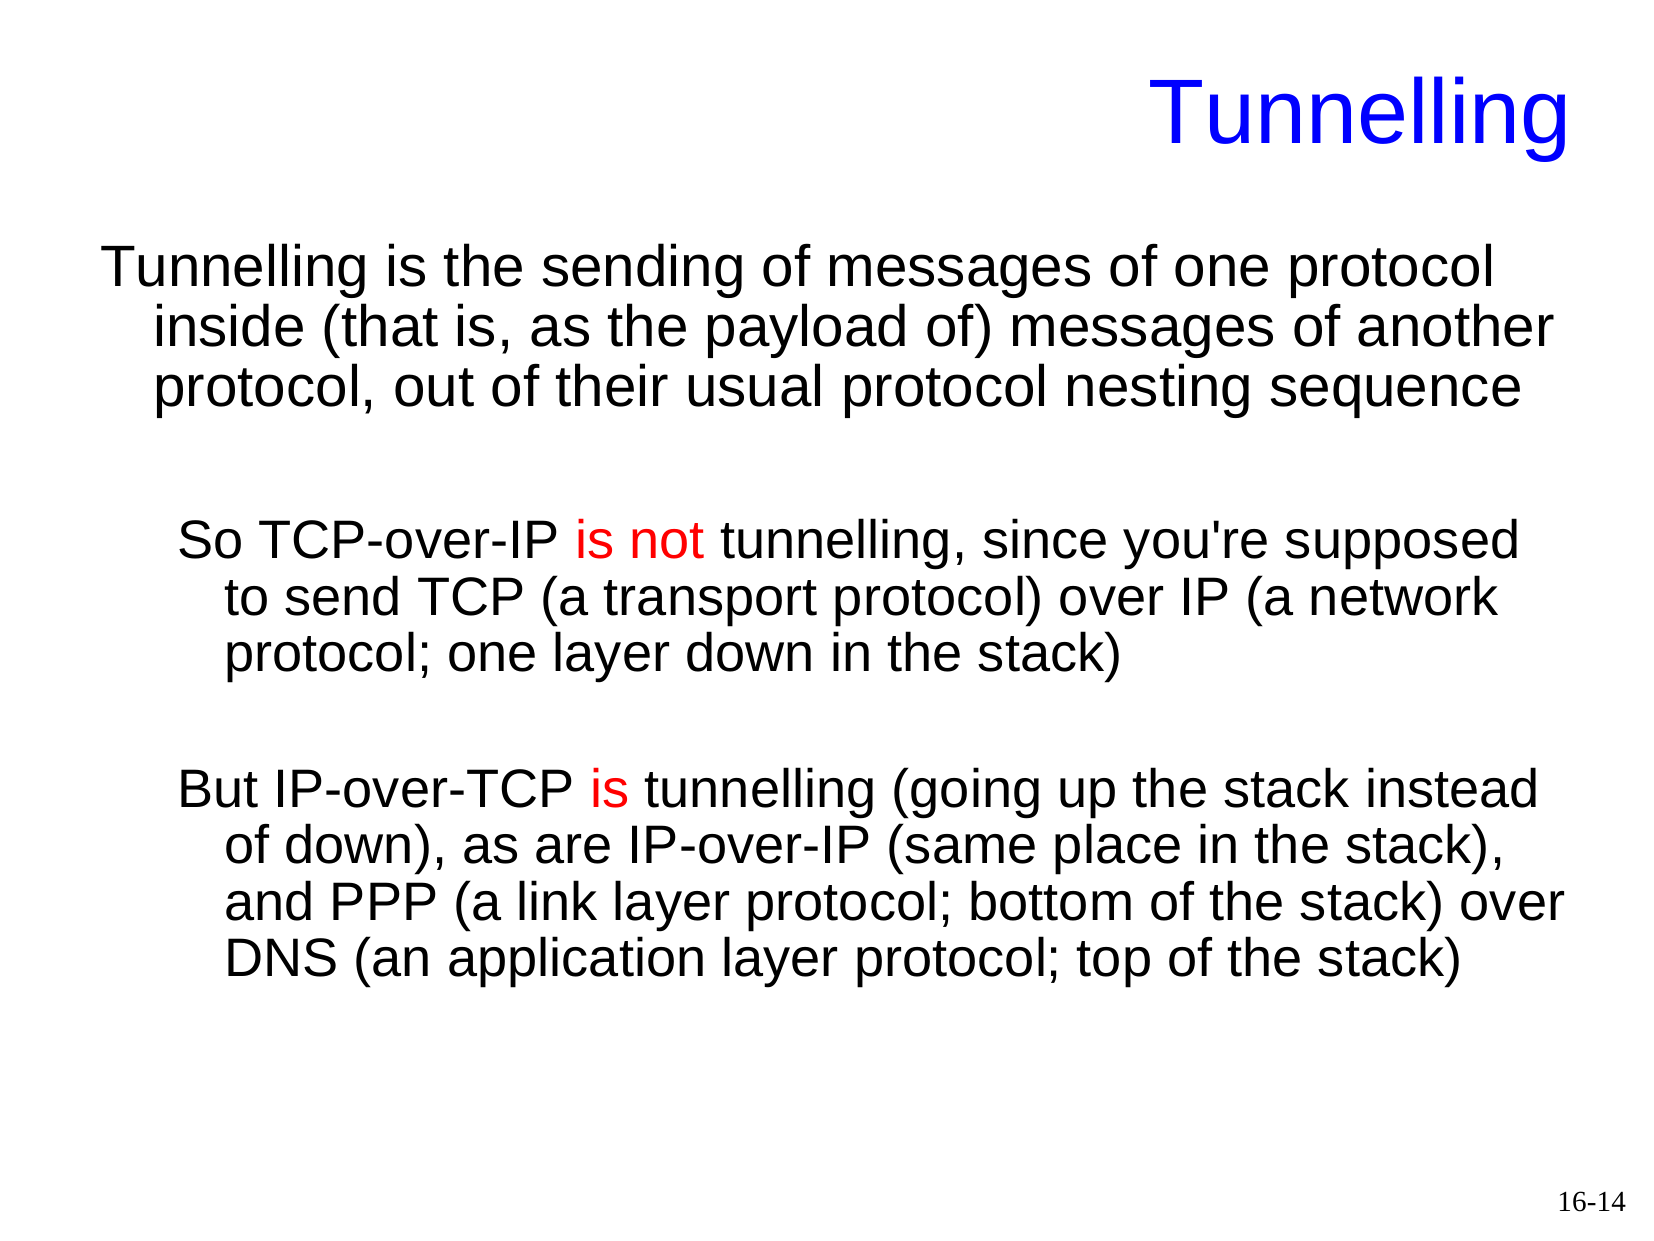

# Tunnelling
Tunnelling is the sending of messages of one protocol inside (that is, as the payload of) messages of another protocol, out of their usual protocol nesting sequence
So TCP-over-IP is not tunnelling, since you're supposed to send TCP (a transport protocol) over IP (a network protocol; one layer down in the stack)
But IP-over-TCP is tunnelling (going up the stack instead of down), as are IP-over-IP (same place in the stack), and PPP (a link layer protocol; bottom of the stack) over DNS (an application layer protocol; top of the stack)